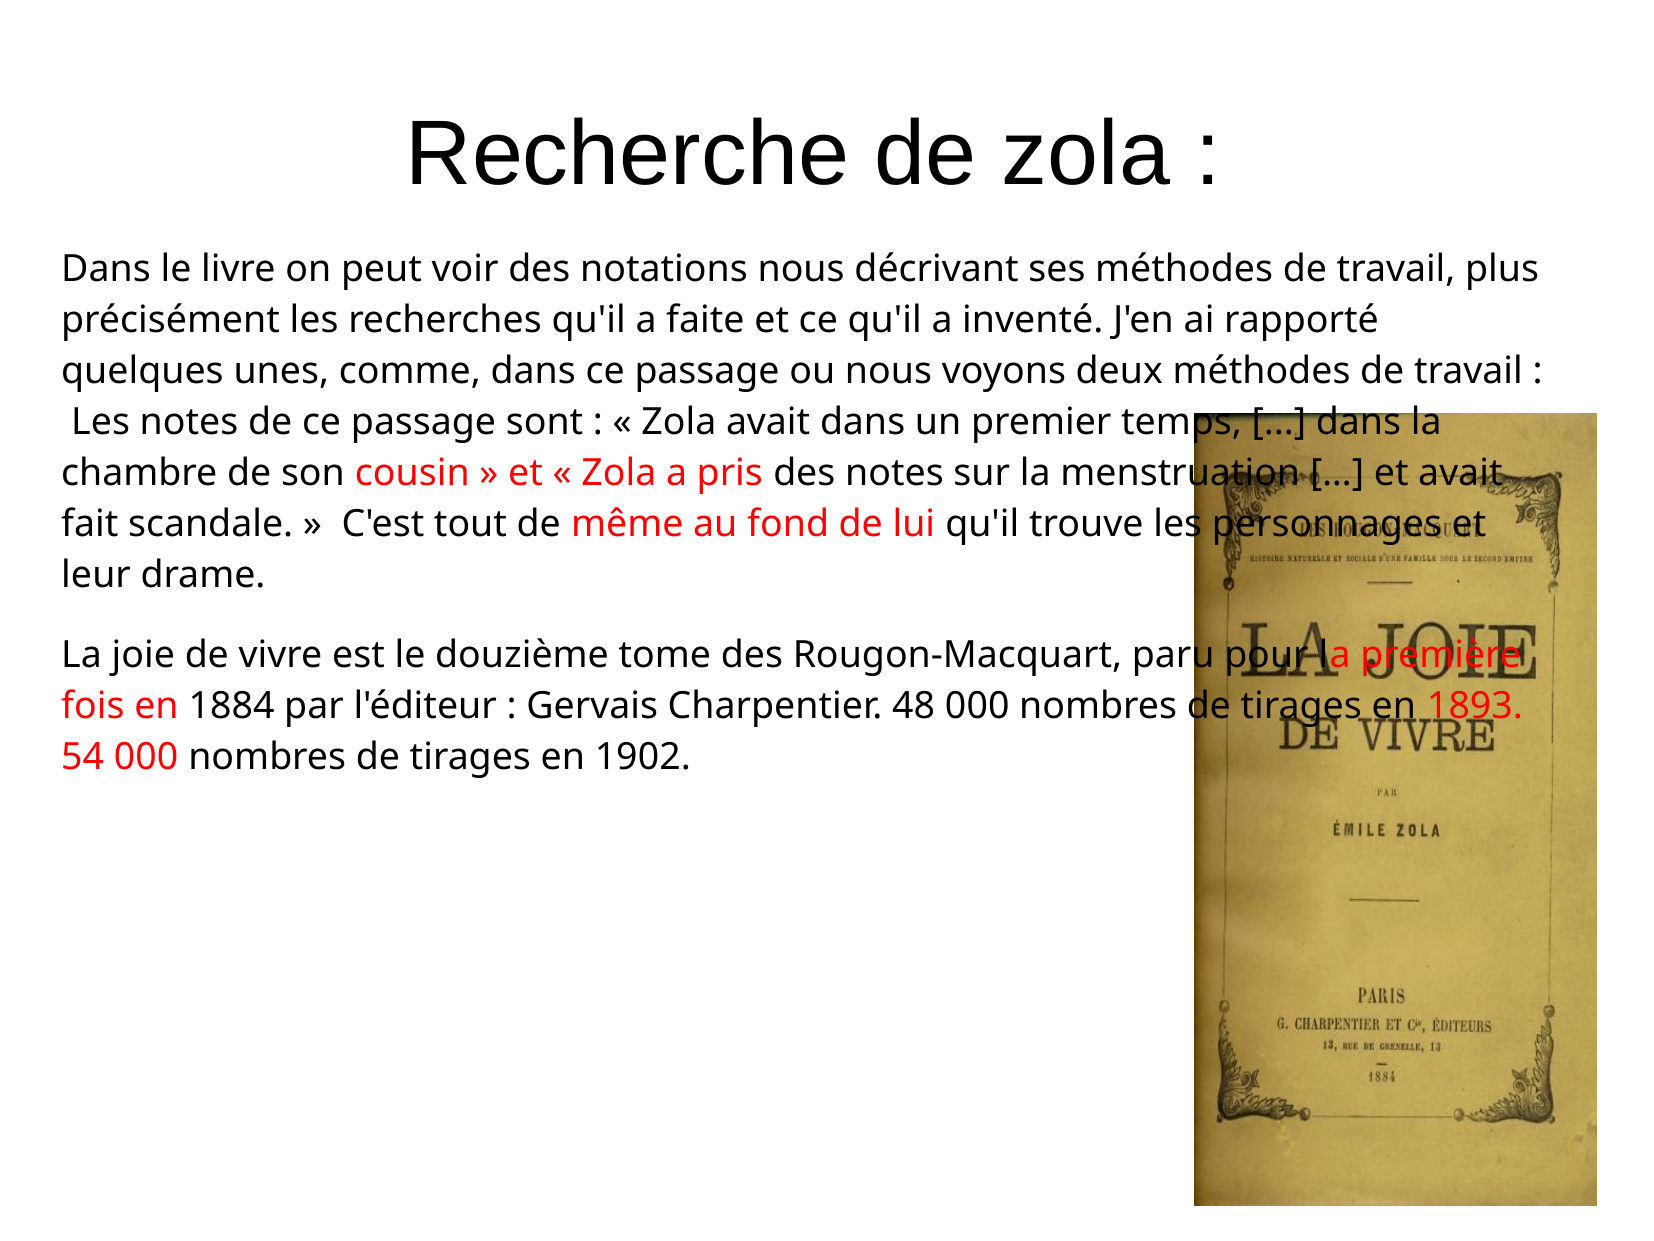

# Recherche de zola :
Dans le livre on peut voir des notations nous décrivant ses méthodes de travail, plus précisément les recherches qu'il a faite et ce qu'il a inventé. J'en ai rapporté quelques unes, comme, dans ce passage ou nous voyons deux méthodes de travail : Les notes de ce passage sont : « Zola avait dans un premier temps, [...] dans la chambre de son cousin » et « Zola a pris des notes sur la menstruation […] et avait fait scandale. » C'est tout de même au fond de lui qu'il trouve les personnages et leur drame.
La joie de vivre est le douzième tome des Rougon-Macquart, paru pour la première fois en 1884 par l'éditeur : Gervais Charpentier. 48 000 nombres de tirages en 1893. 54 000 nombres de tirages en 1902.